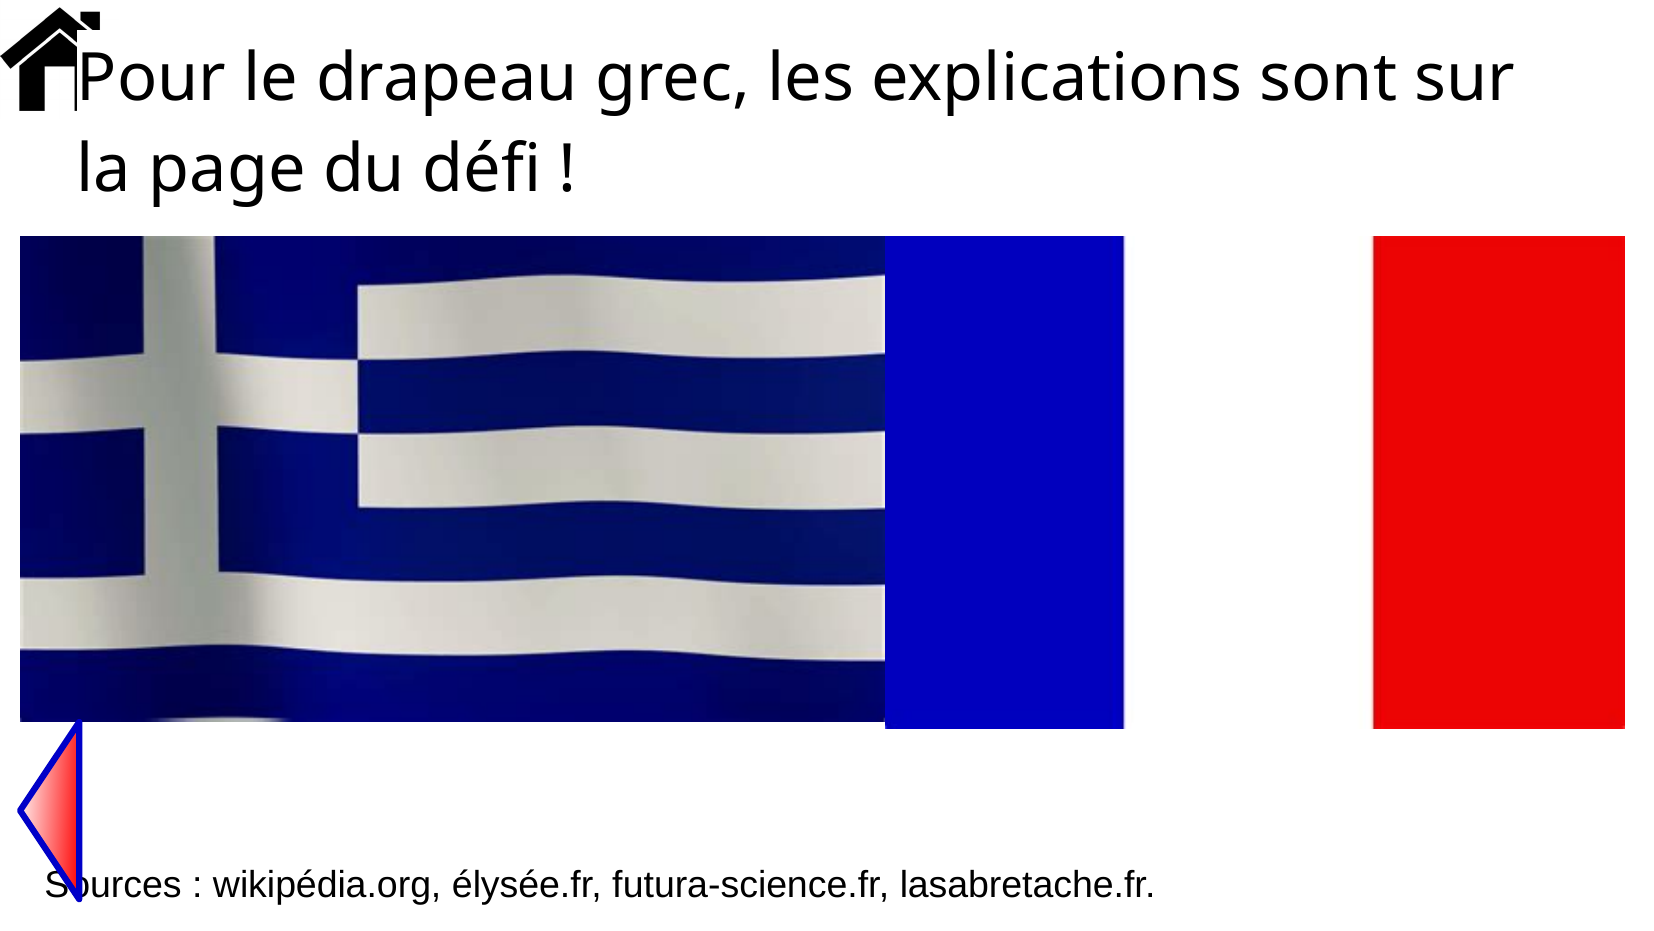

# Pour le drapeau grec, les explications sont sur la page du défi !
Sources : wikipédia.org, élysée.fr, futura-science.fr, lasabretache.fr.